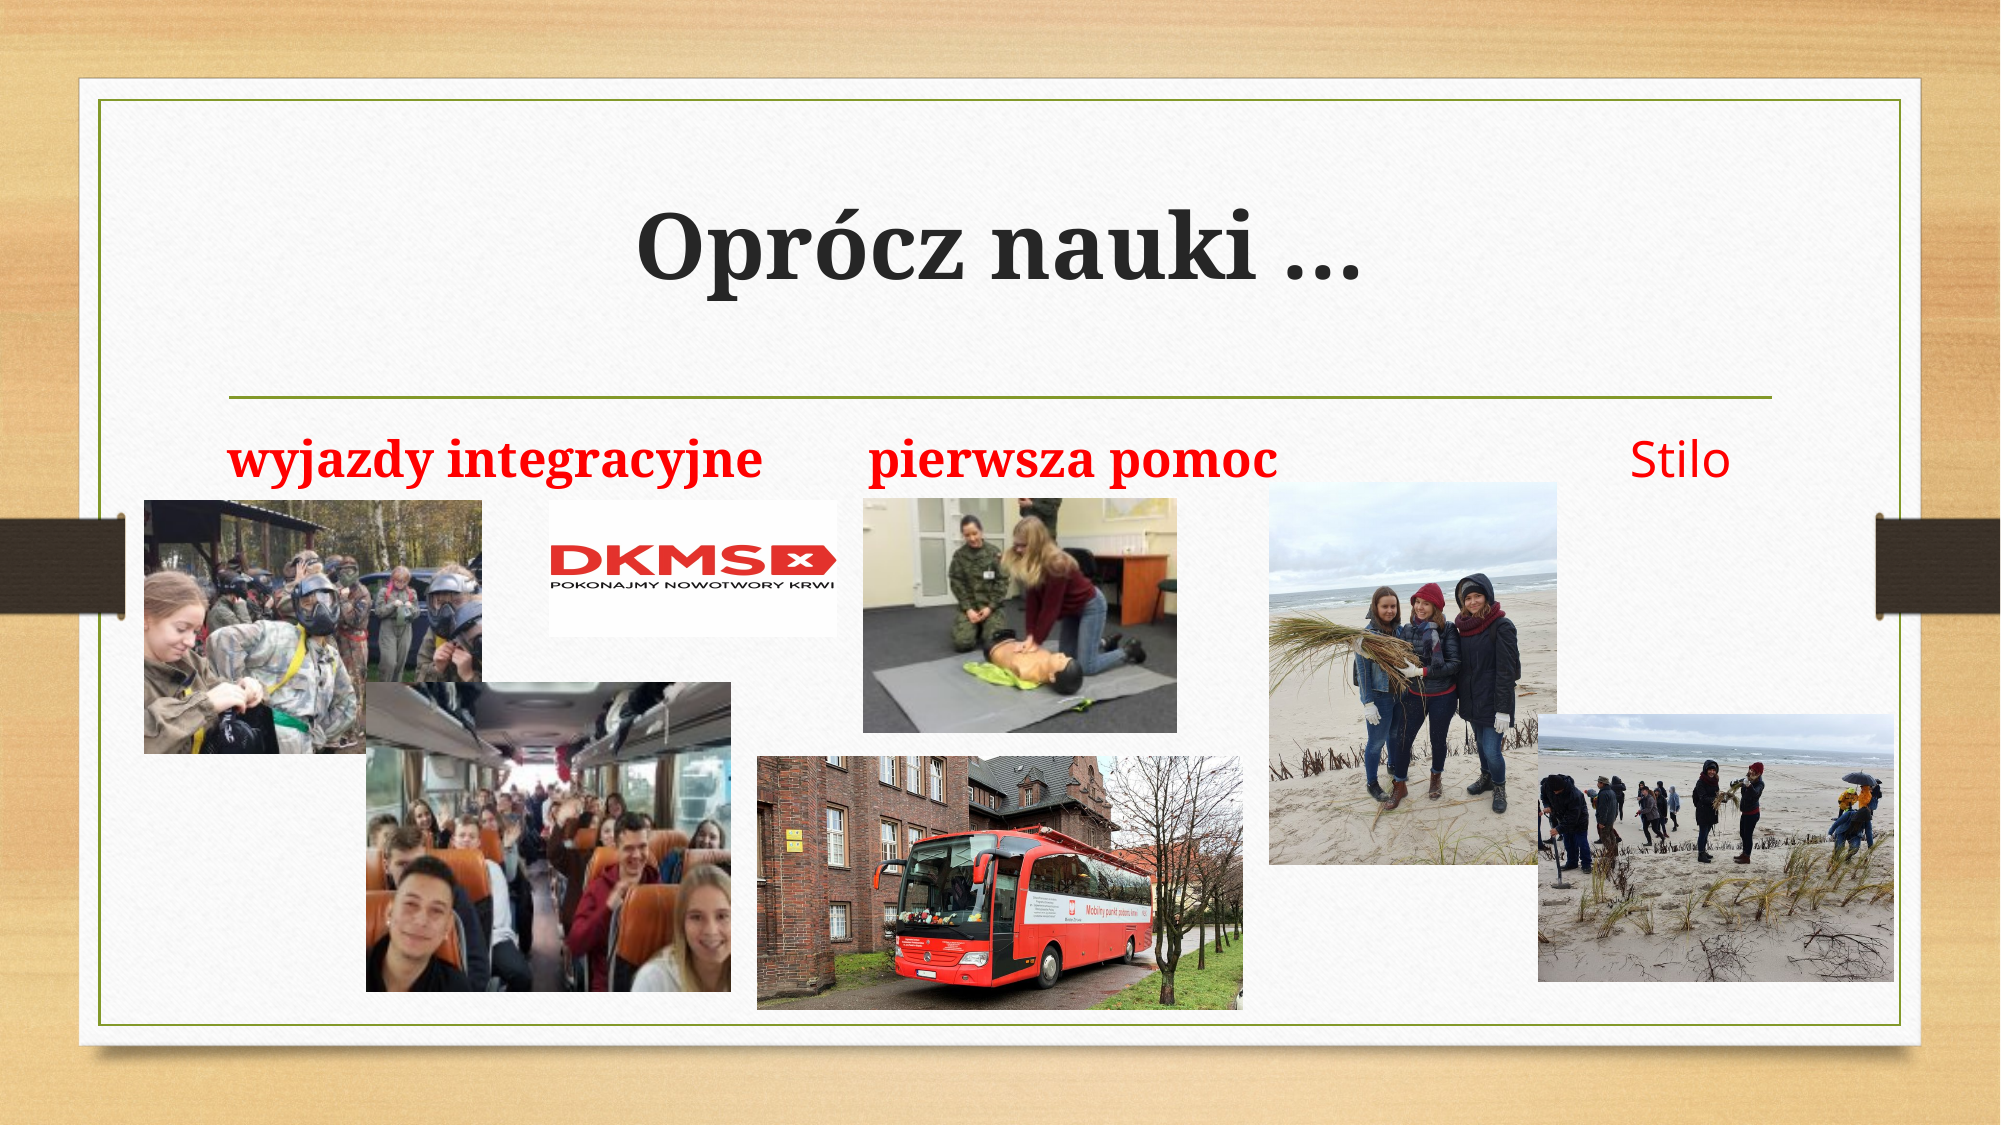

# Oprócz nauki …
wyjazdy integracyjne pierwsza pomoc Stilo